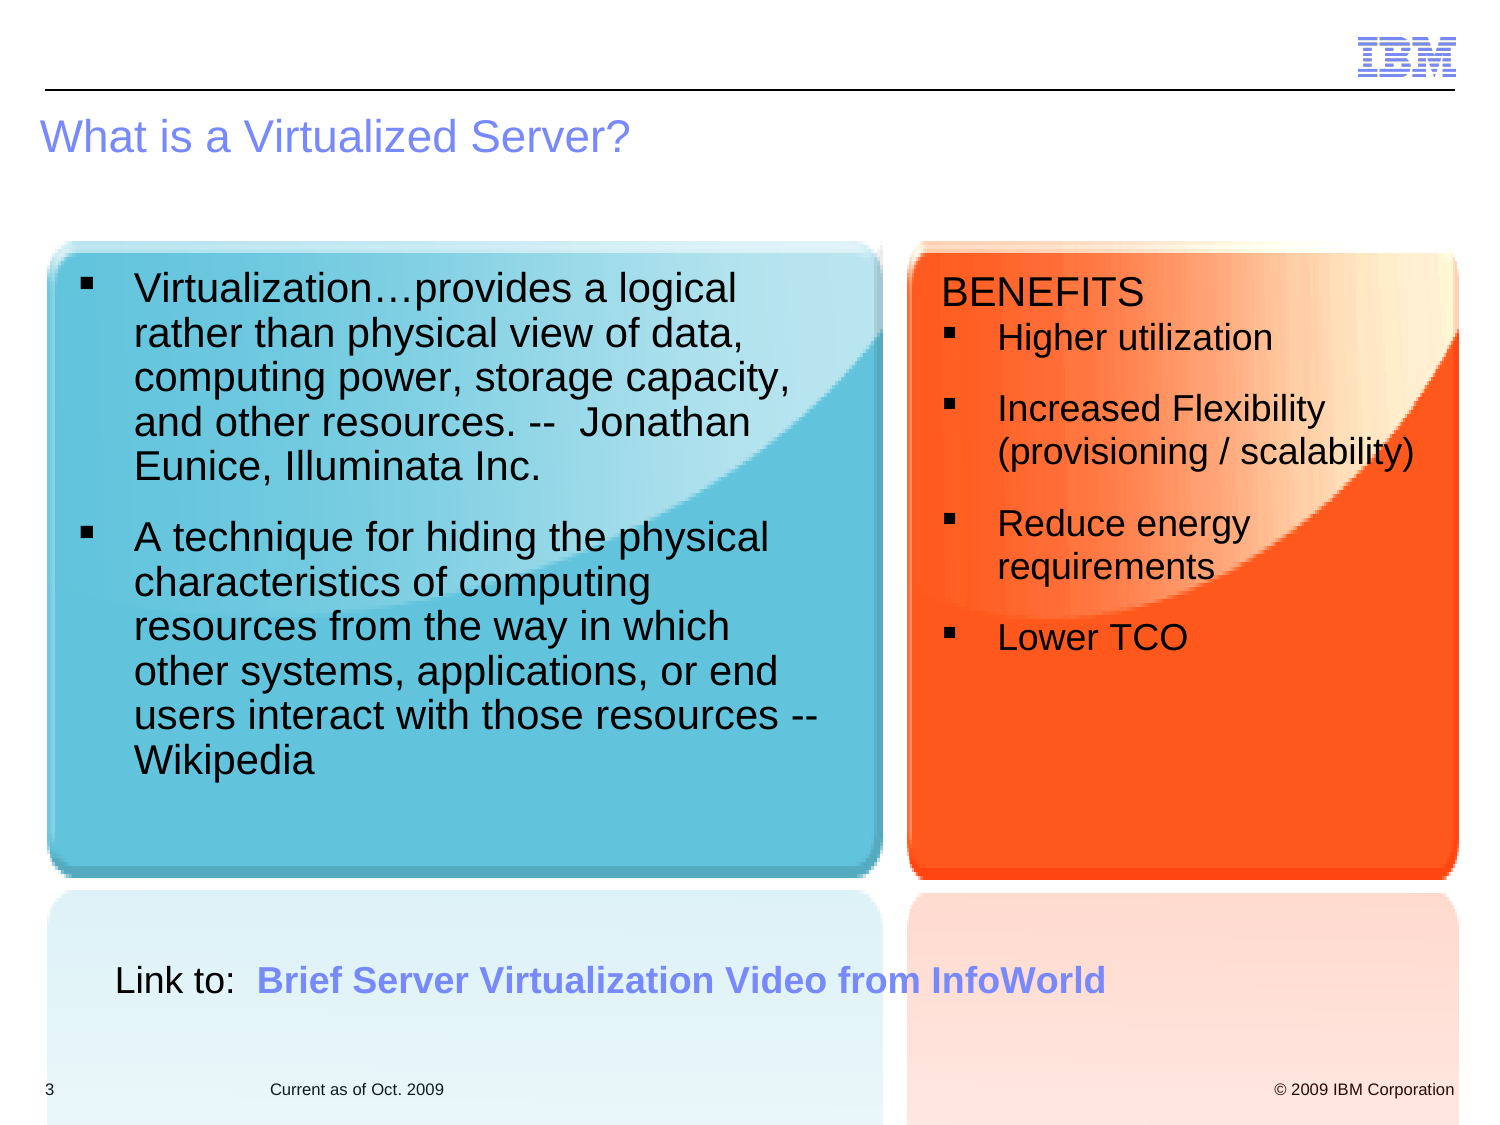

# What is a Virtualized Server?
Virtualization…provides a logical rather than physical view of data, computing power, storage capacity, and other resources. -- Jonathan Eunice, Illuminata Inc.
A technique for hiding the physical characteristics of computing resources from the way in which other systems, applications, or end users interact with those resources -- Wikipedia
BENEFITS
Higher utilization
Increased Flexibility (provisioning / scalability)
Reduce energy requirements
Lower TCO
Link to: Brief Server Virtualization Video from InfoWorld
3
Current as of Oct. 2009